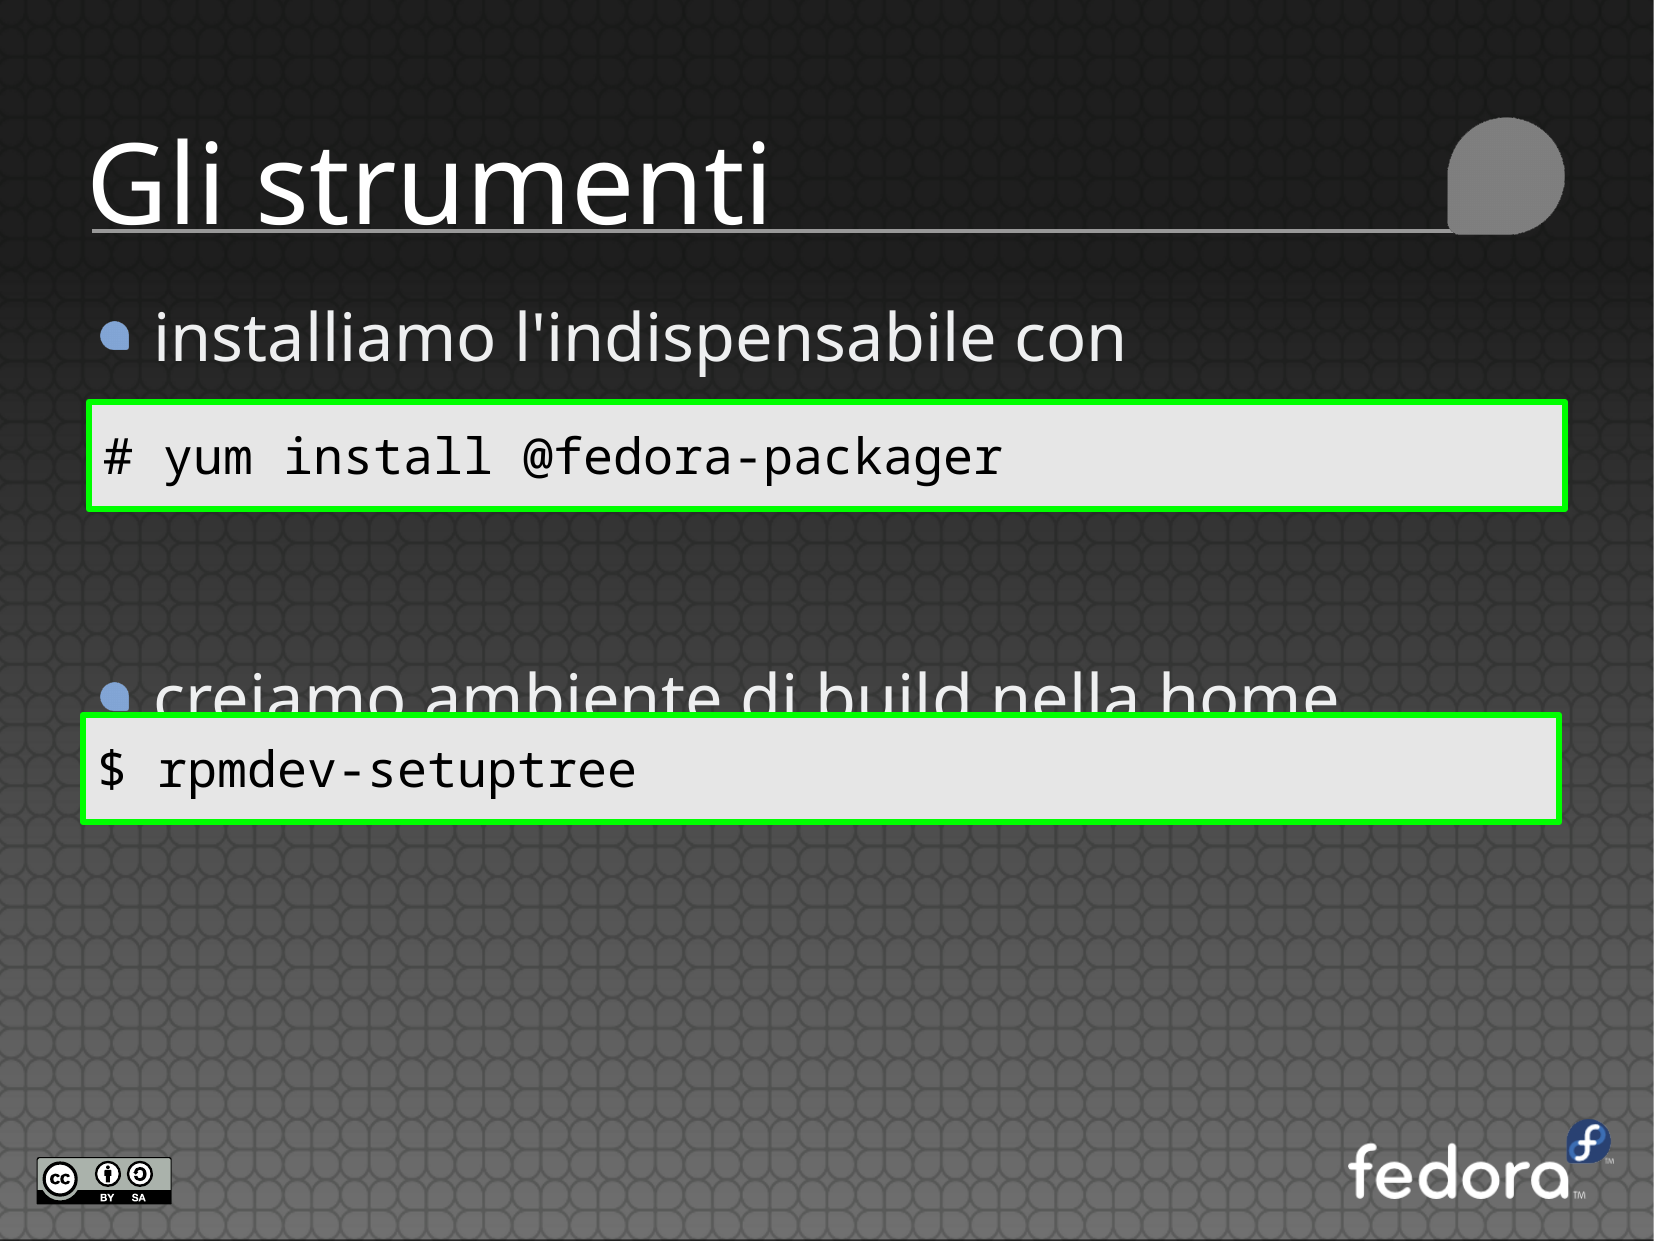

# Gli strumenti
installiamo l'indispensabile con
creiamo ambiente di build nella home
# yum install @fedora-packager
$ rpmdev-setuptree